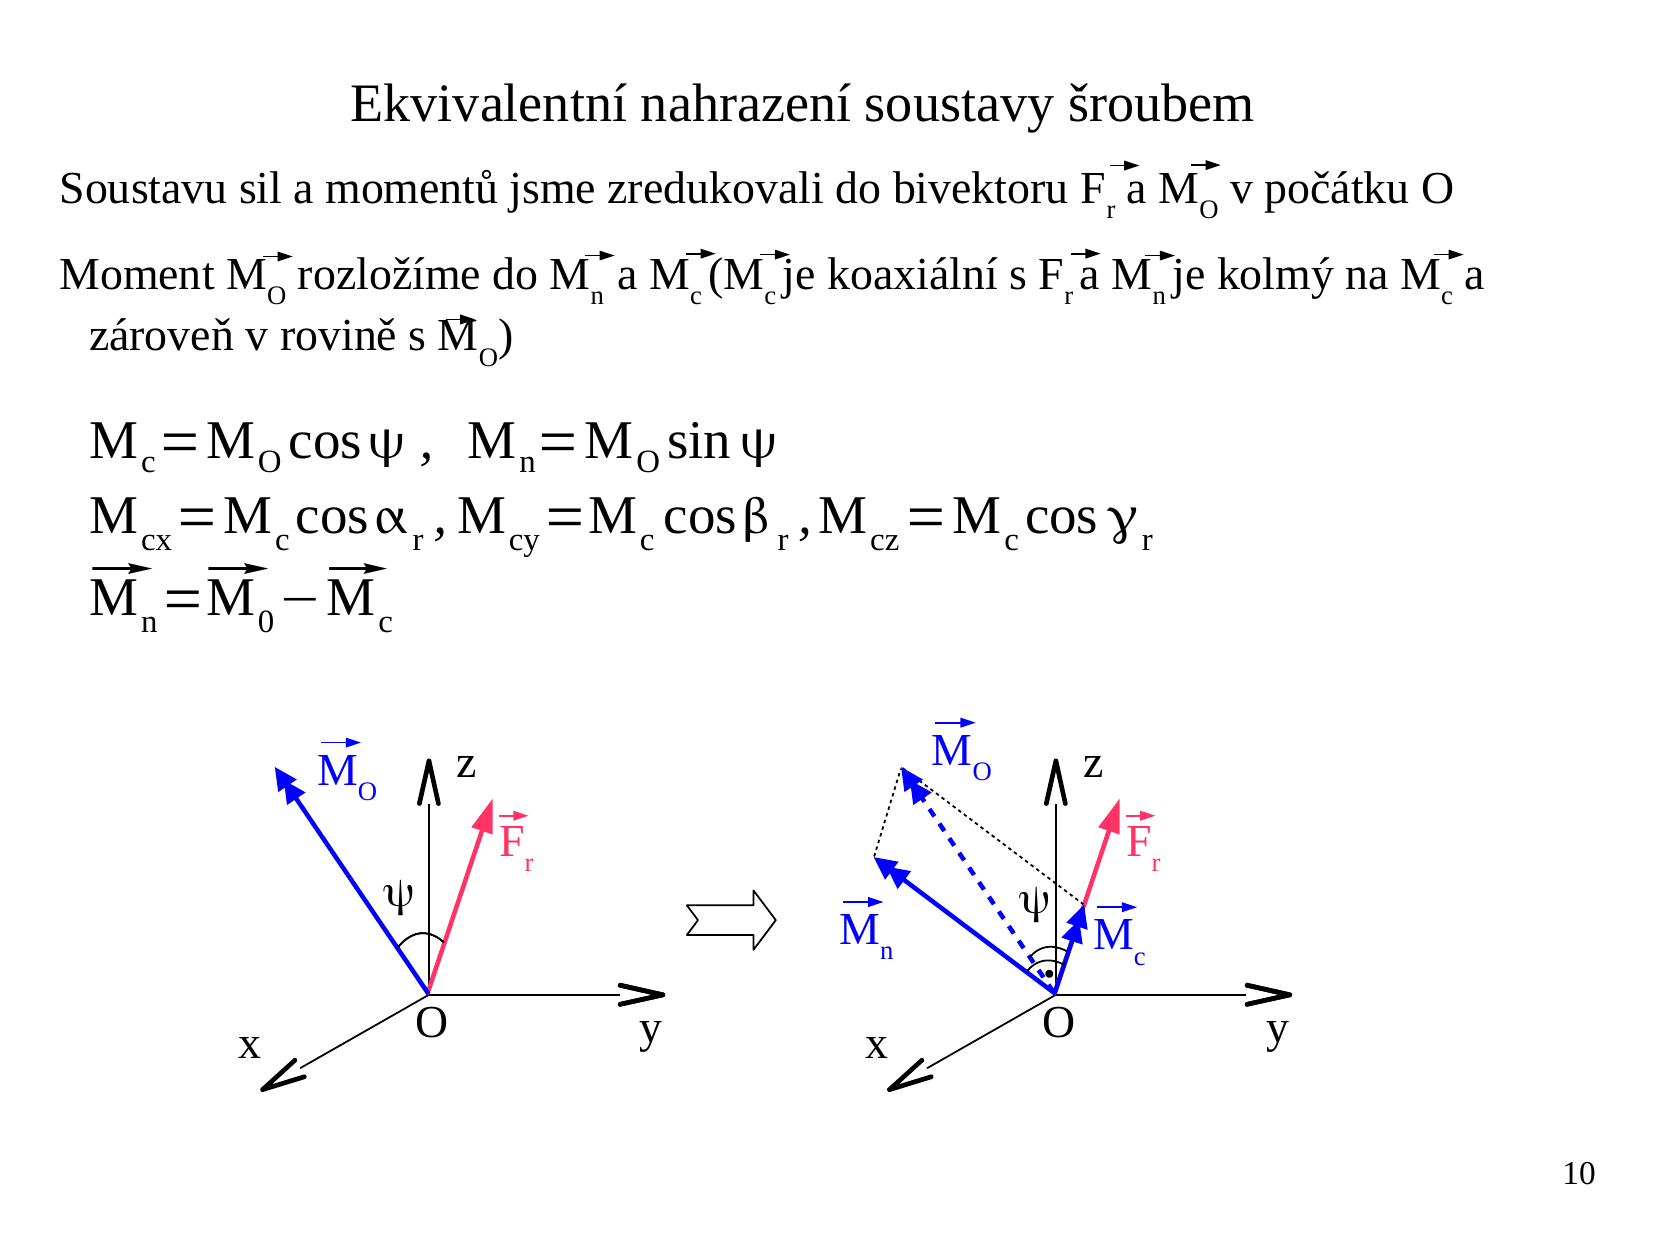

# Ekvivalentní nahrazení soustavy šroubem
Soustavu sil a momentů jsme zredukovali do bivektoru Fr a MO v počátku O
Moment MO rozložíme do Mn a Mc (Mc je koaxiální s Fr a Mn je kolmý na Mc a zároveň v rovině s MO)
MO
z
z
MO
Fr
Fr
y
y
Mn
Mc
O
O
y
y
x
x
10